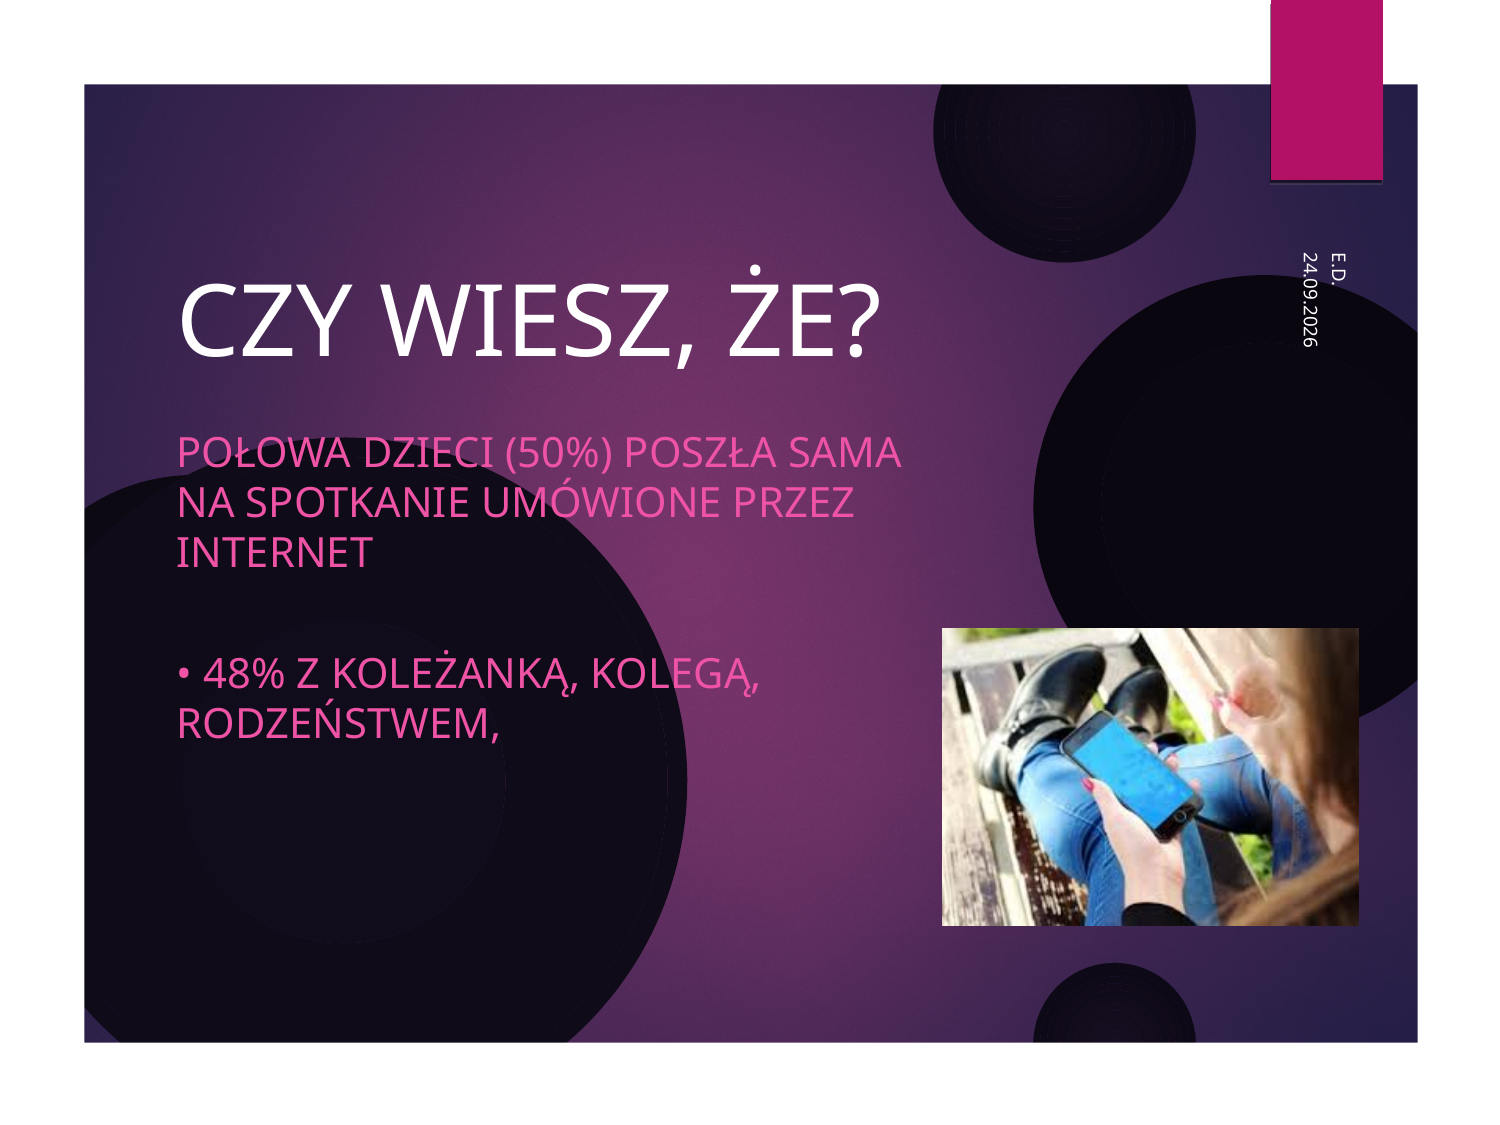

# CZY WIESZ, ŻE?
Połowa dzieci (50%) poszła sama
na spotkanie umówione przez
Internet
• 48% z koleżanką, kolegą,
rodzeństwem,
E.D.